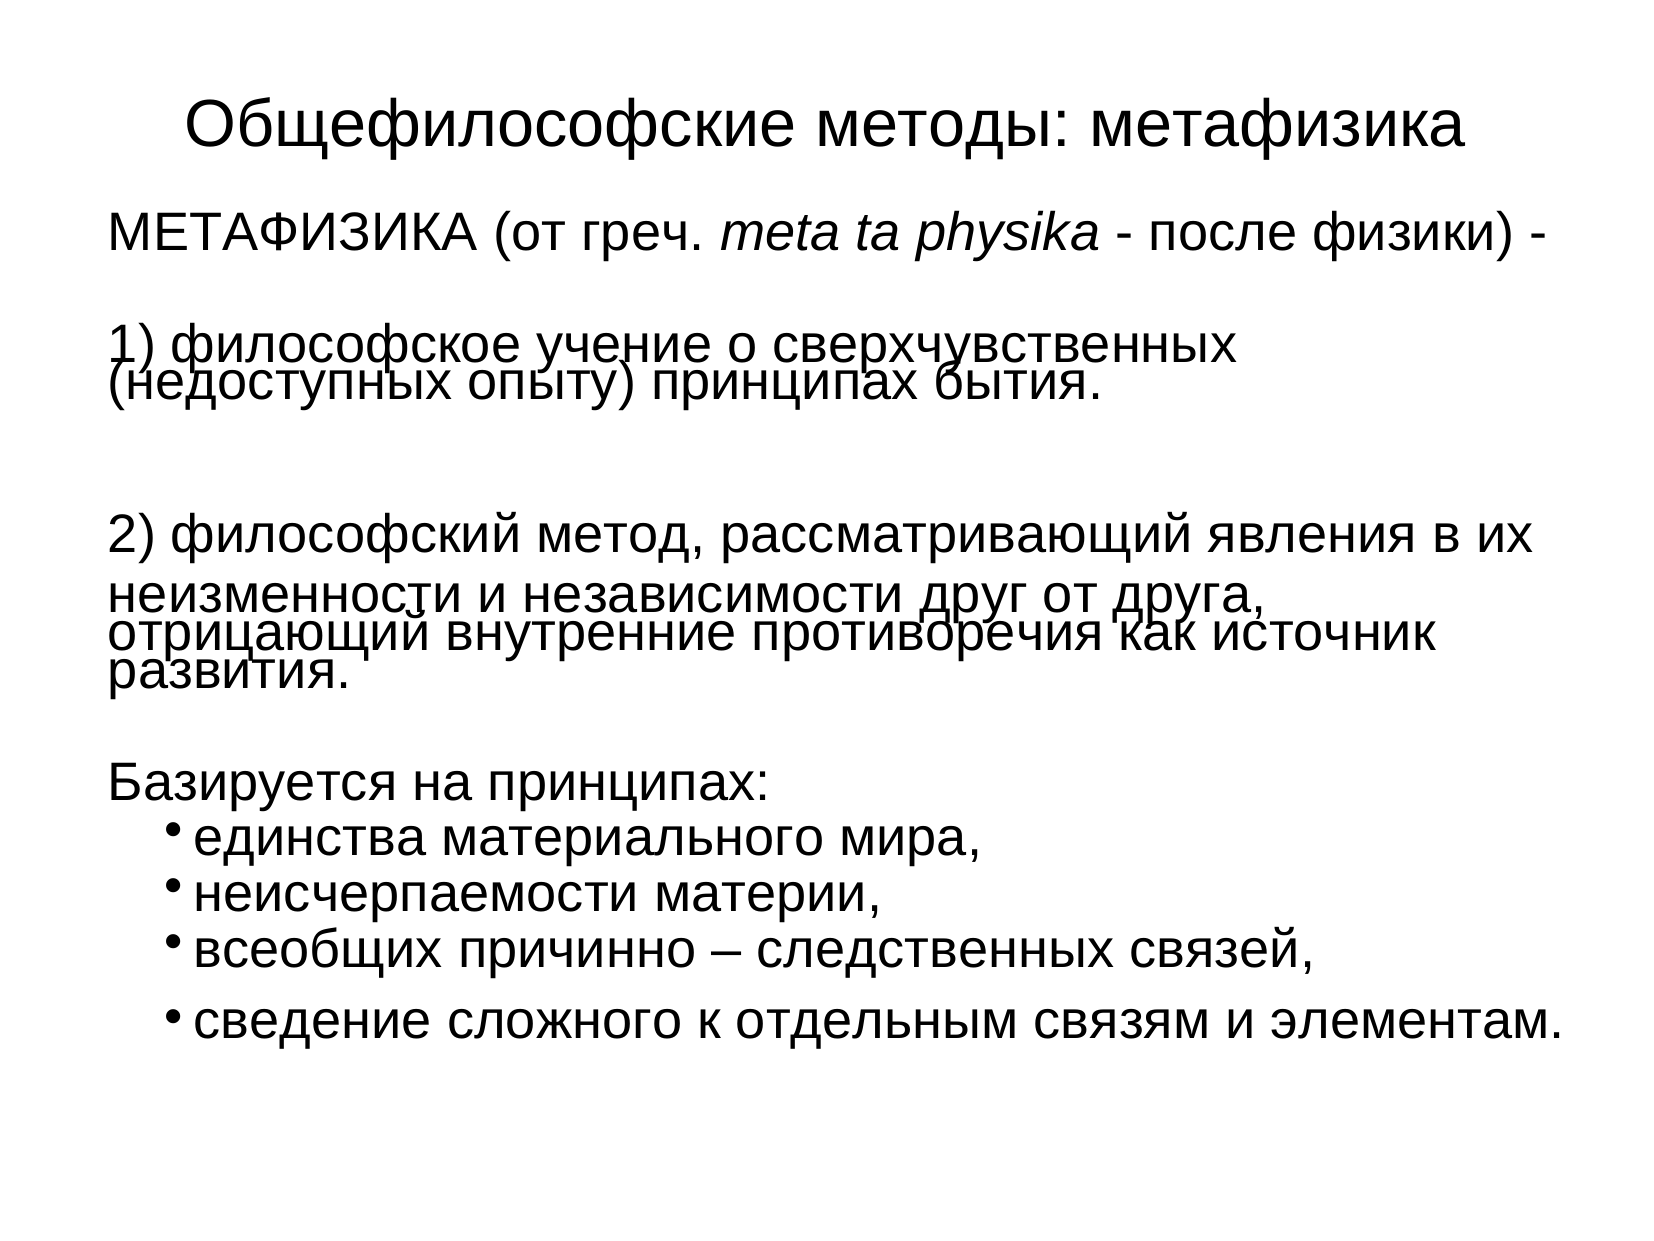

# Общефилософские методы: метафизика
МЕТАФИЗИКА (от греч. meta ta physika - после физики) -
1) философское учение о сверхчувственных (недоступных опыту) принципах бытия.
2) философский метод, рассматривающий явления в их
неизменности и независимости друг от друга, отрицающий внутренние противоречия как источник развития.
Базируется на принципах:
единства материального мира,
неисчерпаемости материи,
всеобщих причинно – следственных связей,
сведение сложного к отдельным связям и элементам.